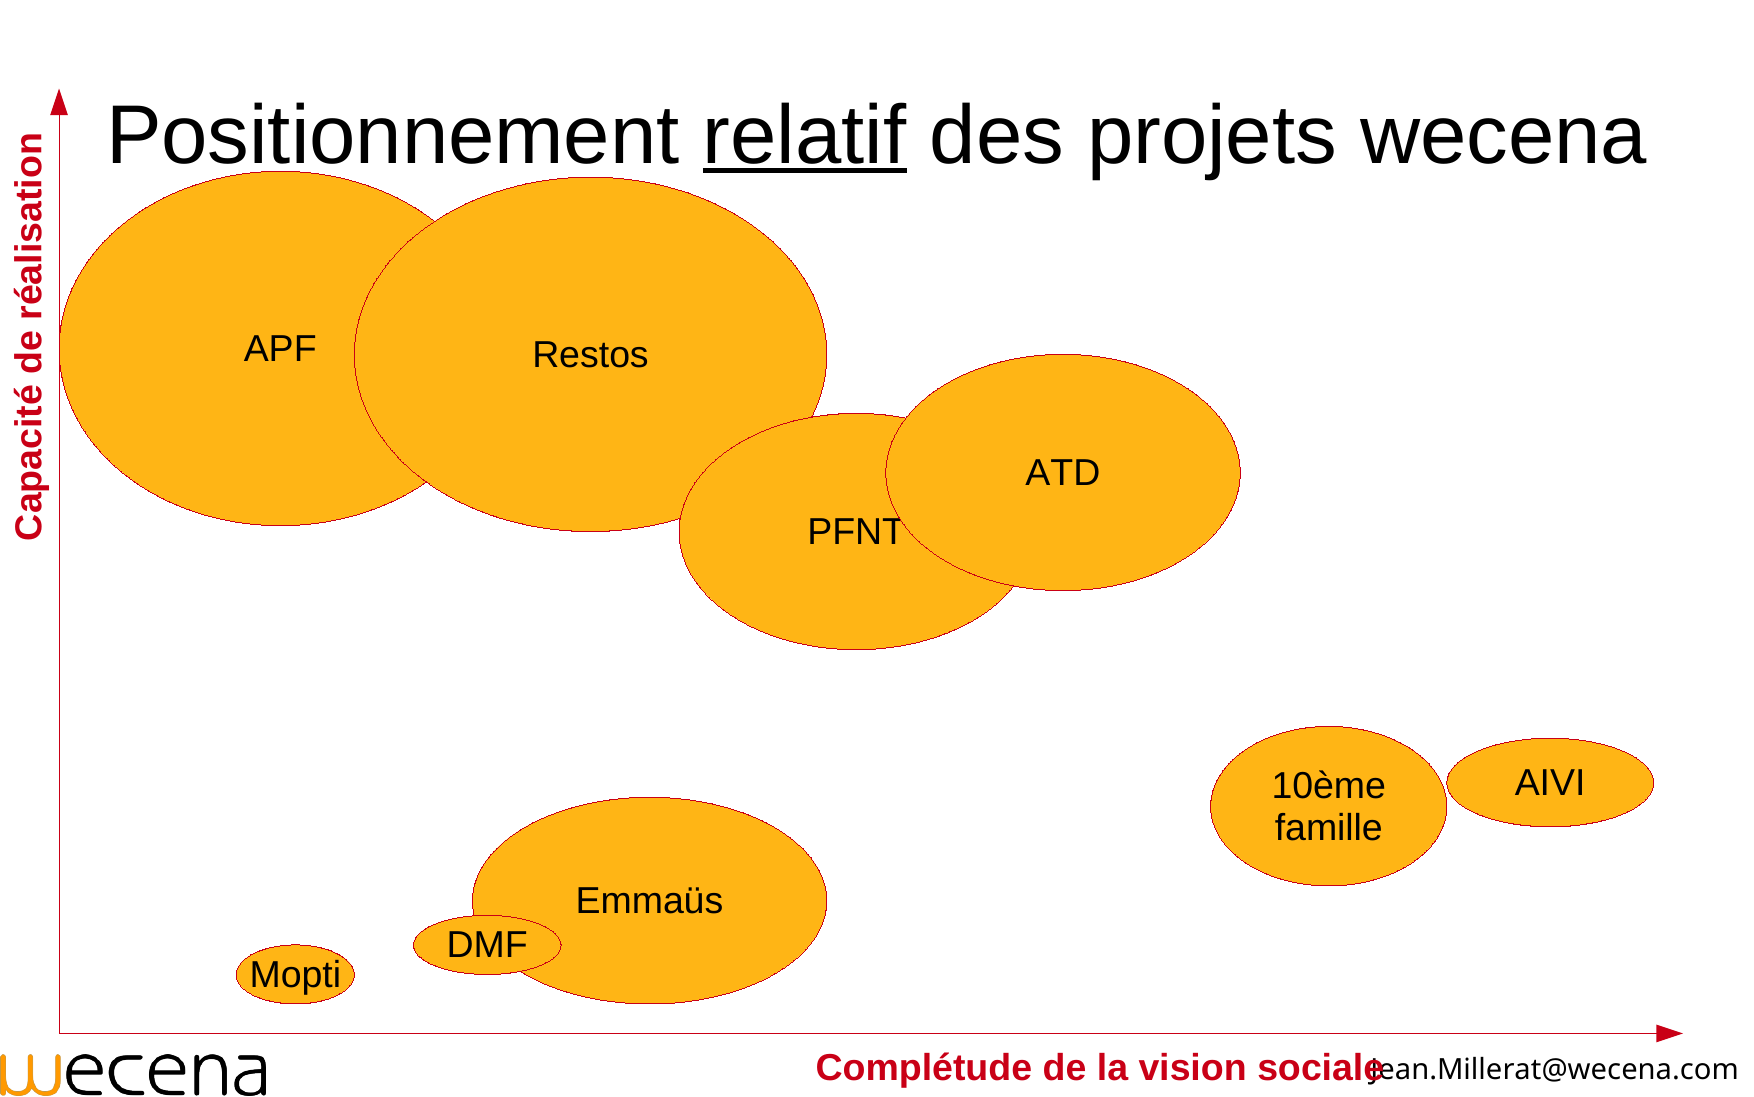

# Positionnement relatif des projets wecena
APF
Restos
ATD
PFNT
Capacité de réalisation
10ème
famille
AIVI
Emmaüs
DMF
Mopti
Complétude de la vision sociale